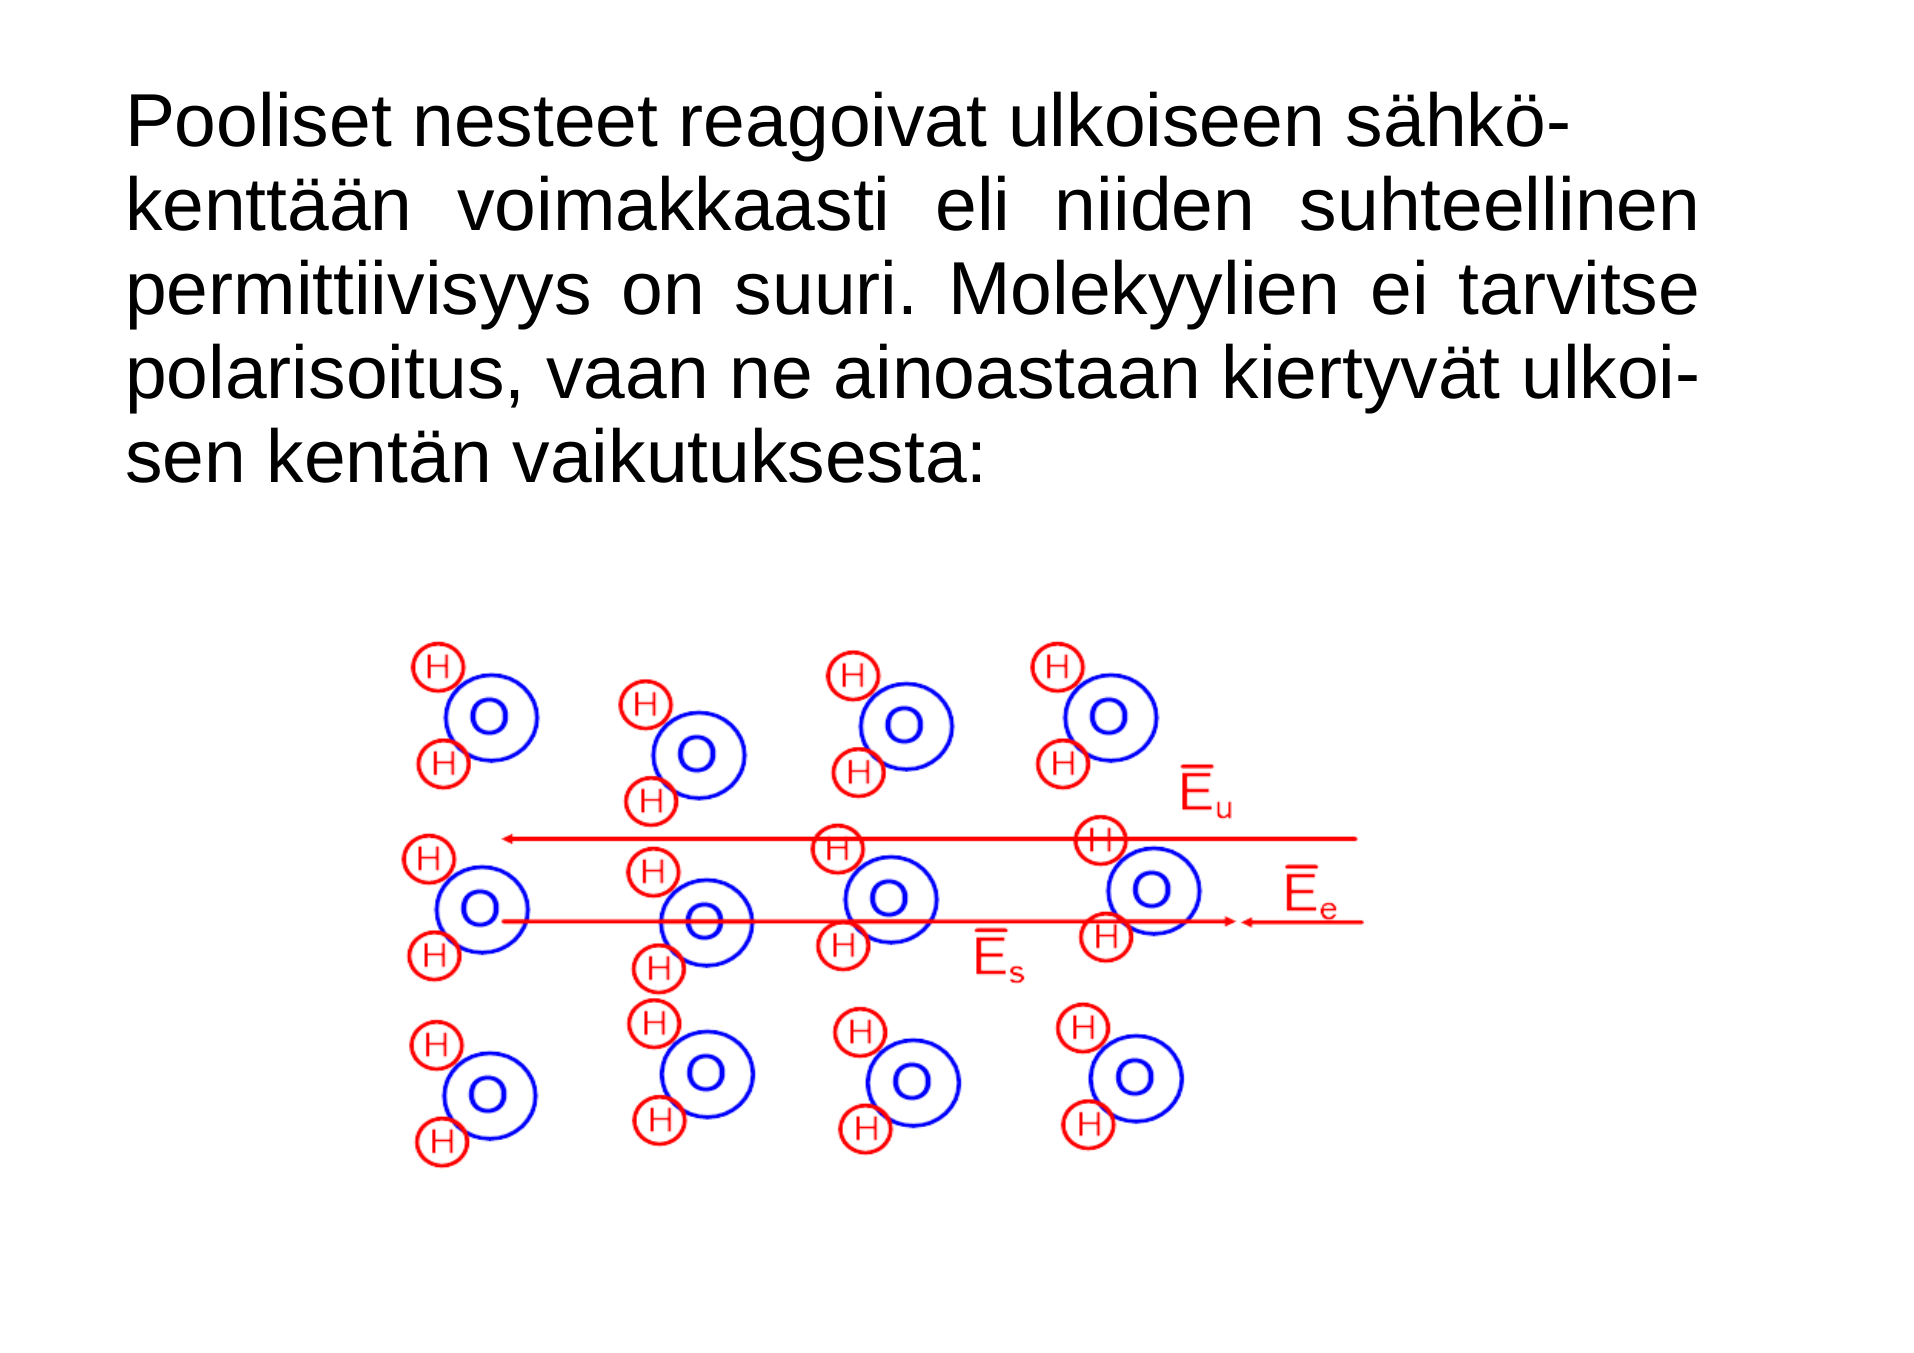

Pooliset nesteet reagoivat ulkoiseen sähkö-
kenttään voimakkaasti eli niiden suhteellinen permittiivisyys on suuri. Molekyylien ei tarvitse polarisoitus, vaan ne ainoastaan kiertyvät ulkoi-sen kentän vaikutuksesta: